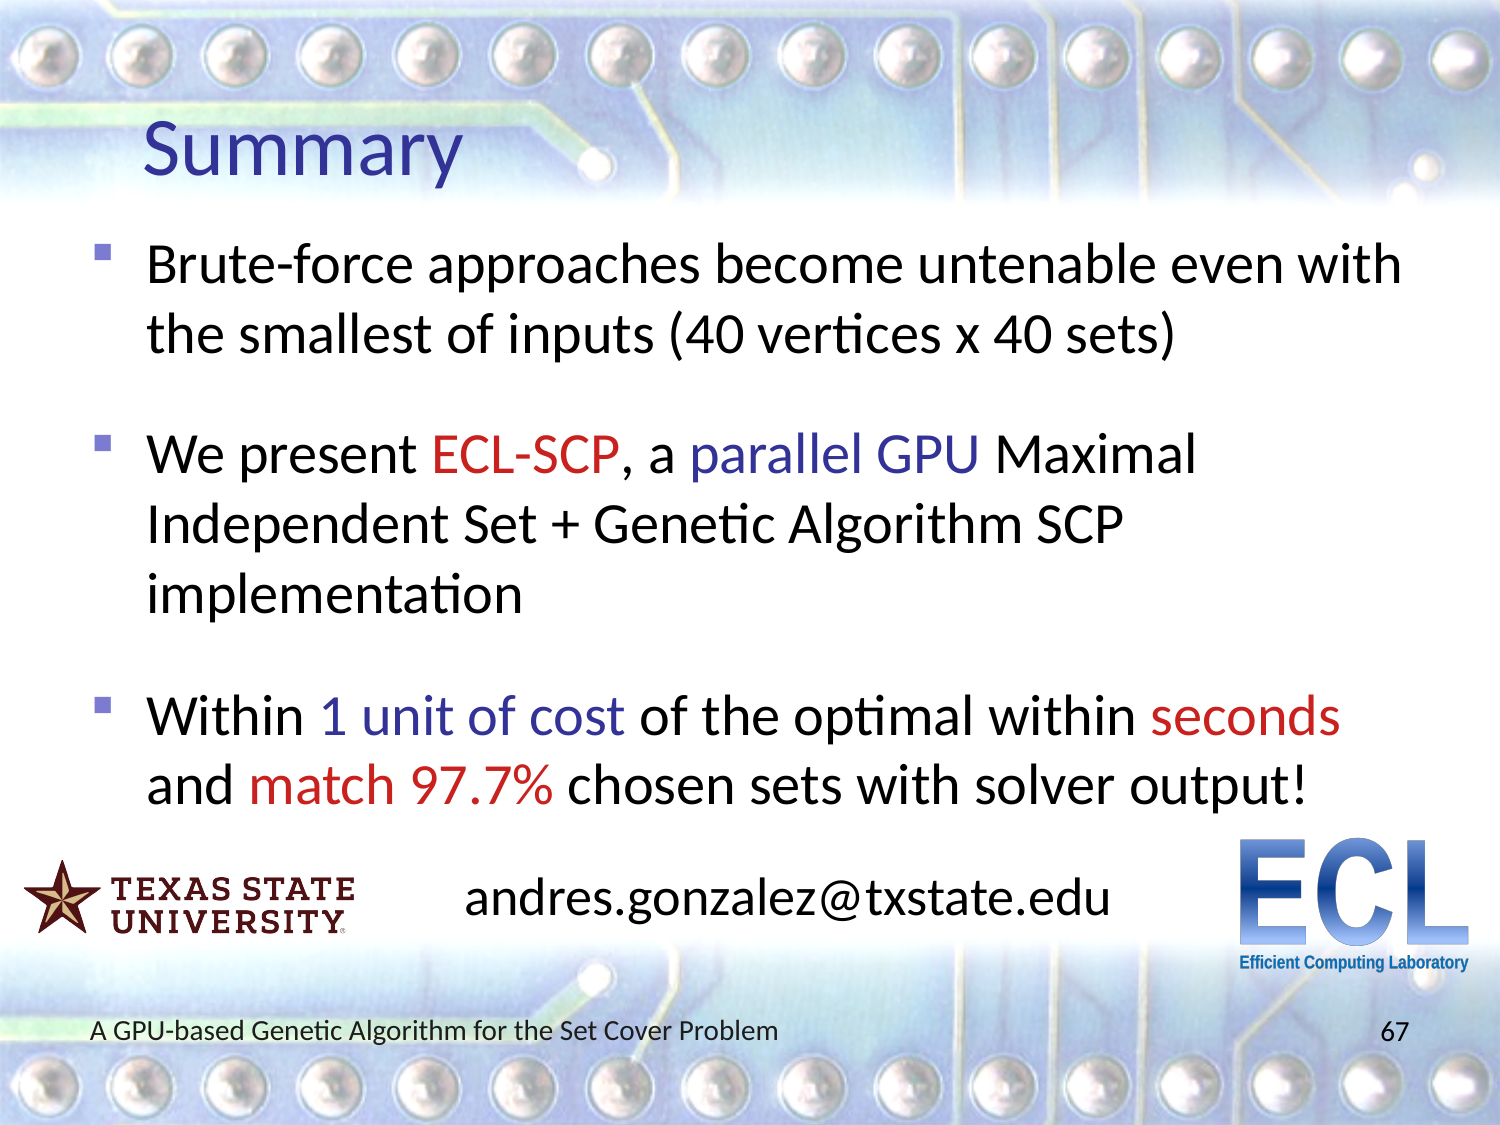

# Summary
Brute-force approaches become untenable even with the smallest of inputs (40 vertices x 40 sets)
We present ECL-SCP, a parallel GPU Maximal Independent Set + Genetic Algorithm SCP implementation
Within 1 unit of cost of the optimal within seconds and match 97.7% chosen sets with solver output!
 andres.gonzalez@txstate.edu
A GPU-based Genetic Algorithm for the Set Cover Problem
67